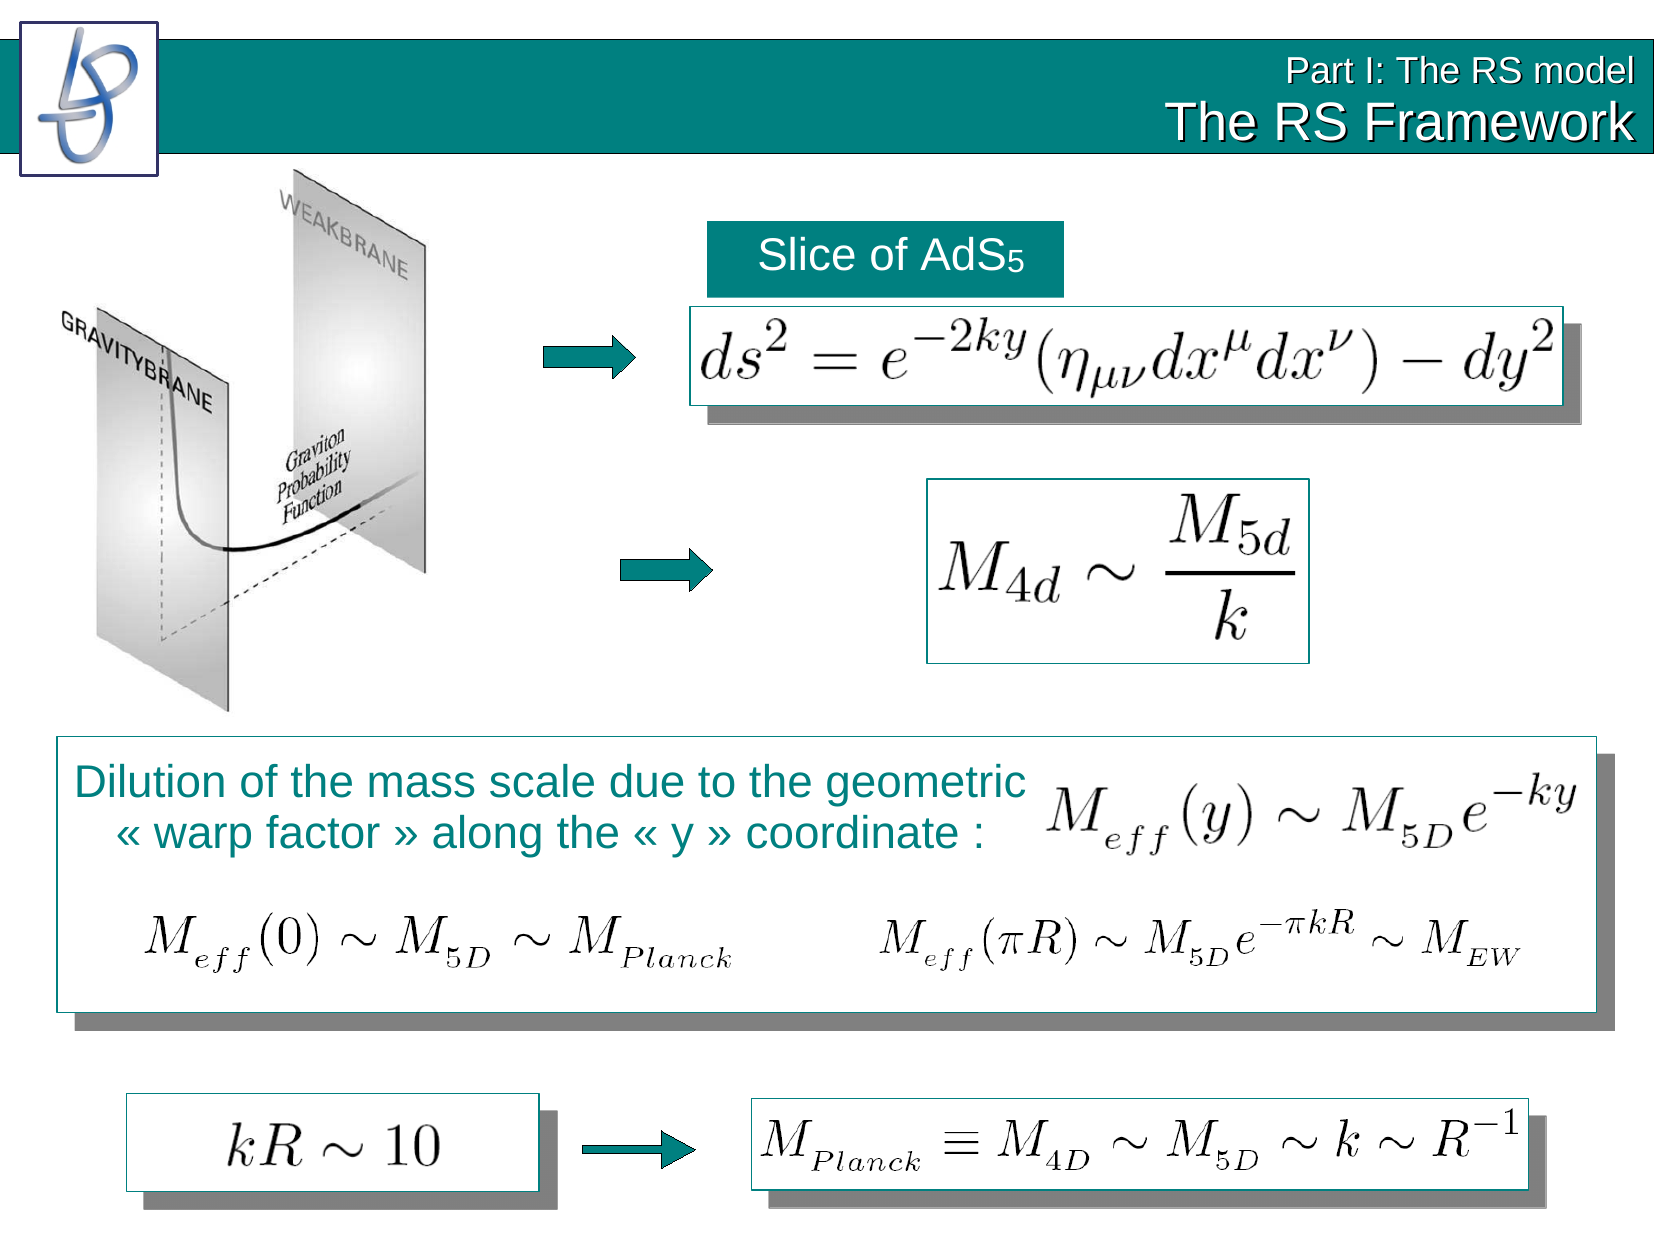

Part I: The RS model
The RS Framework
Slice of AdS5
Dilution of the mass scale due to the geometric
« warp factor » along the « y » coordinate :